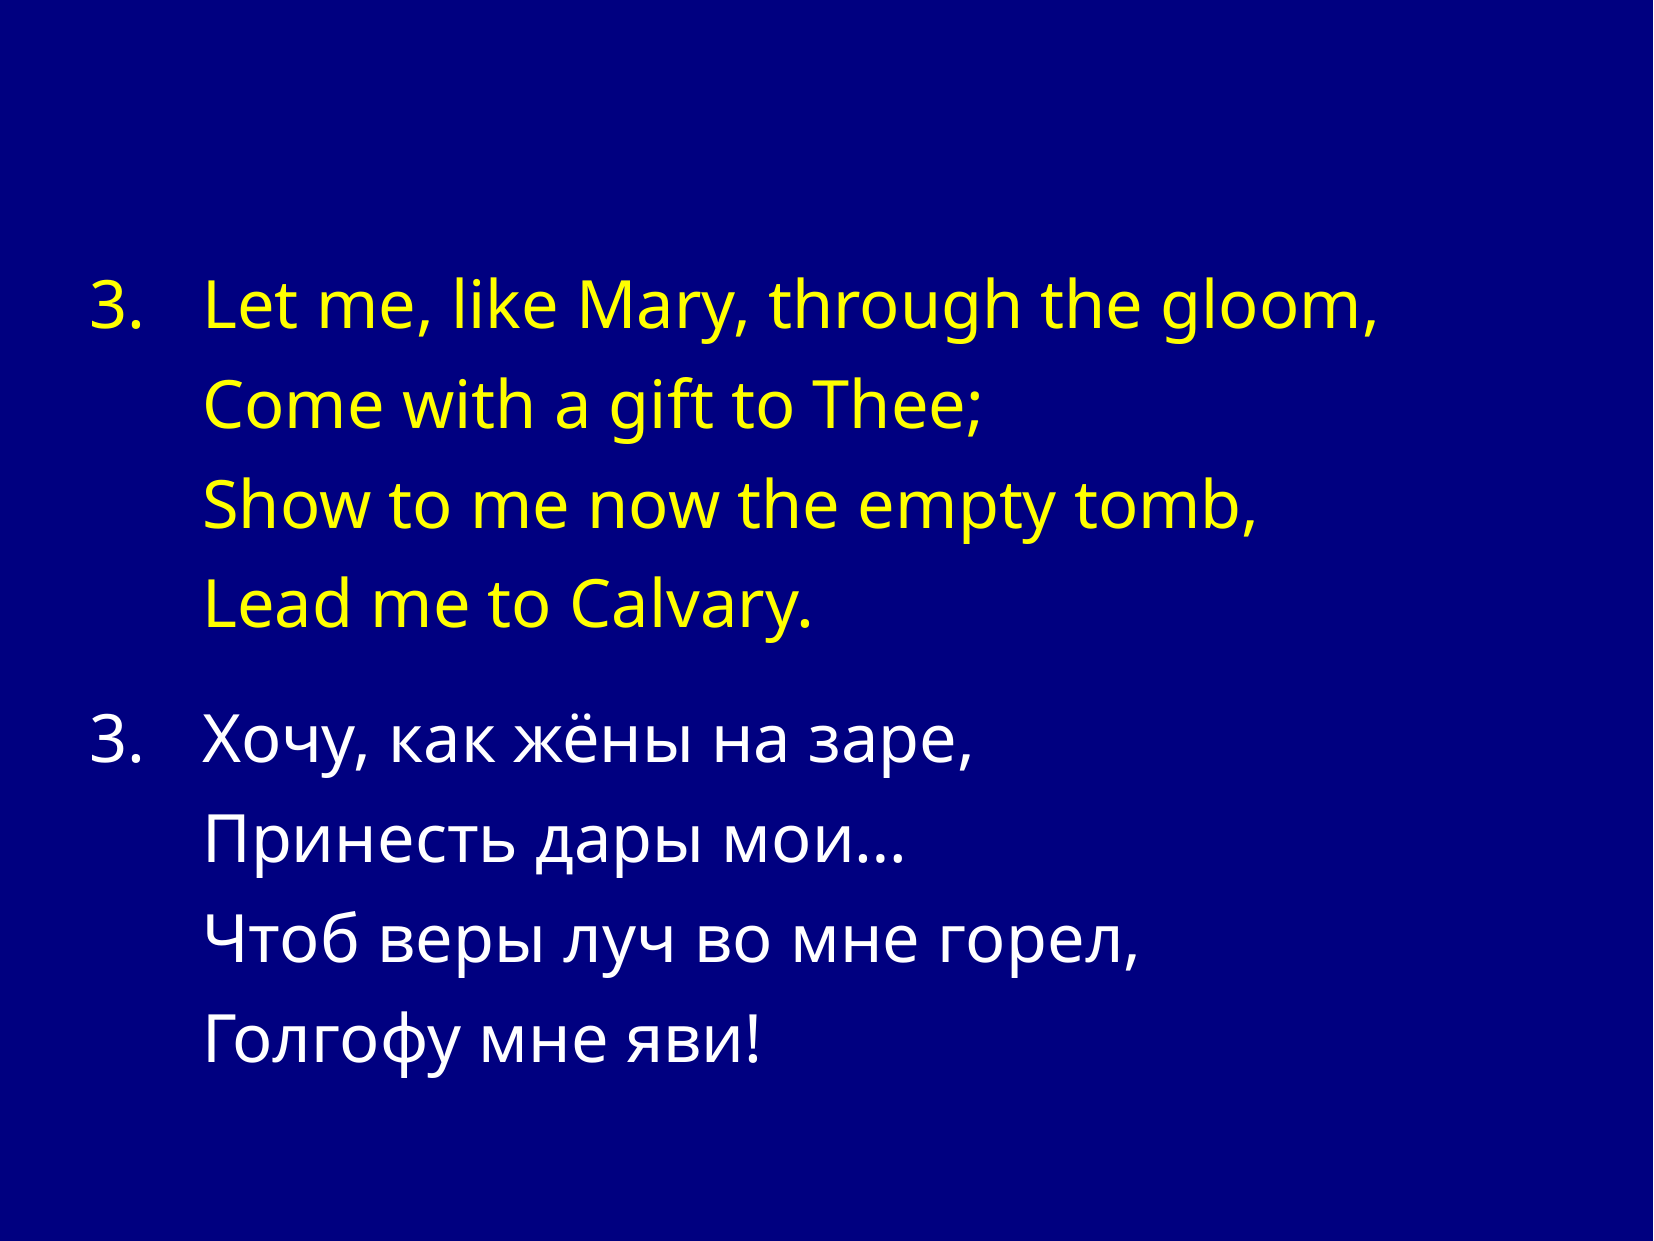

3.	Let me, like Mary, through the gloom,
	Come with a gift to Thee;
	Show to me now the empty tomb,
	Lead me to Calvary.
3.	Хочу, как жёны на заре,
	Принесть дары мои…
	Чтоб веры луч во мне горел,
	Голгофу мне яви!